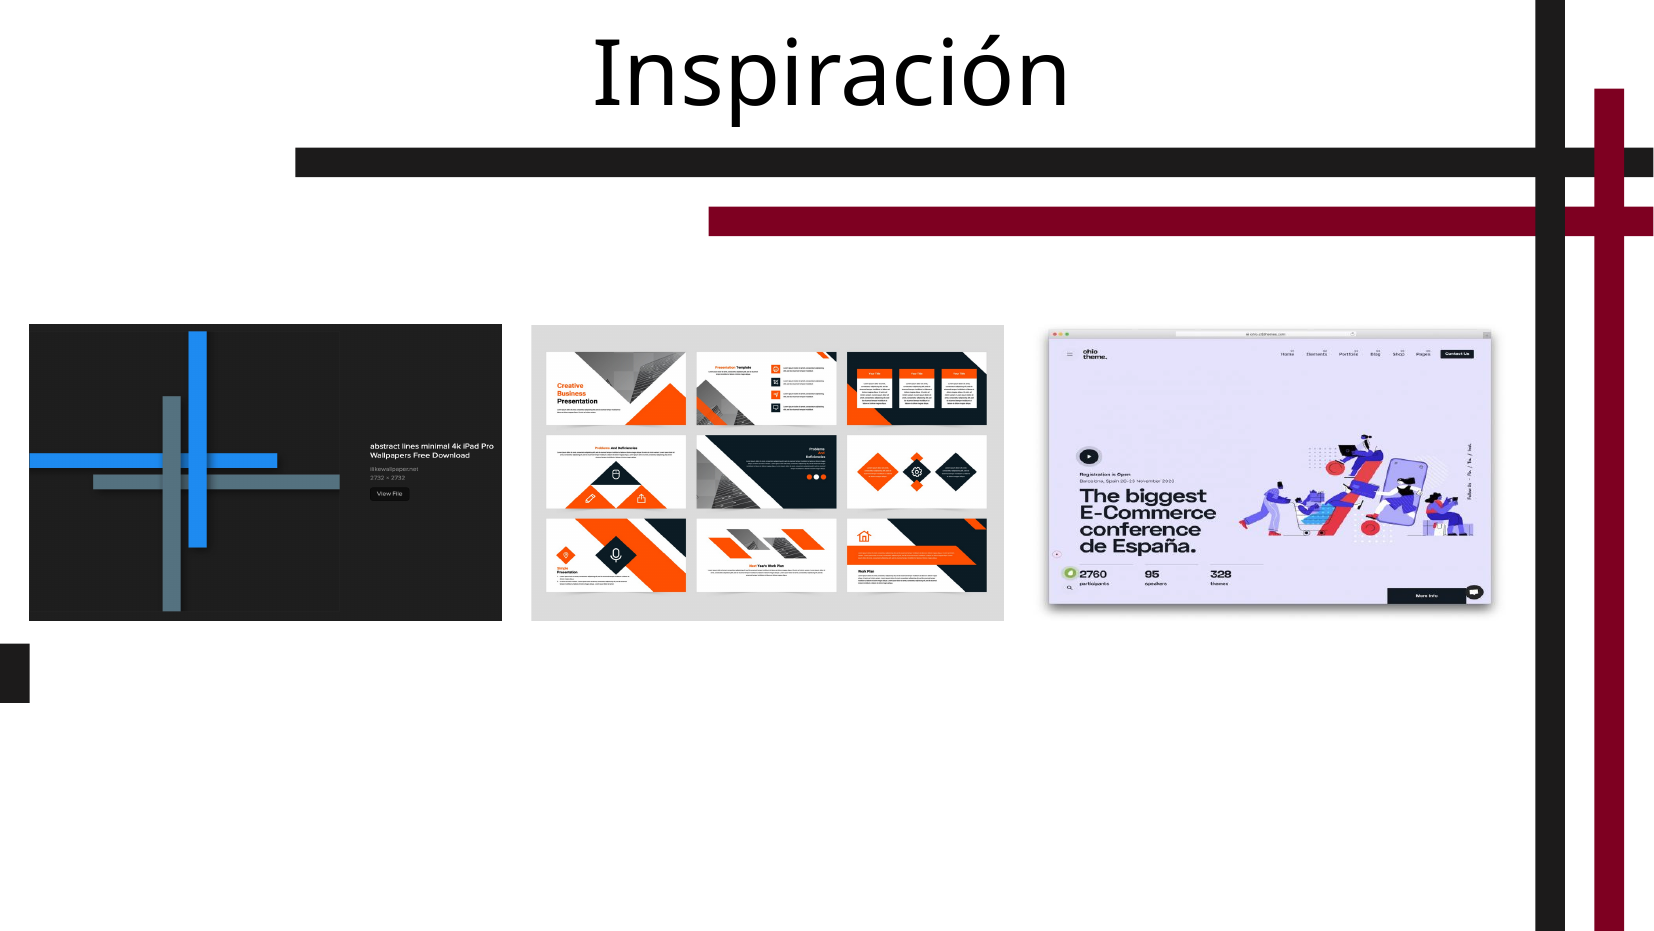

# Inspiración
Fondos de pantalla Plantillas Existentes Plantillas web